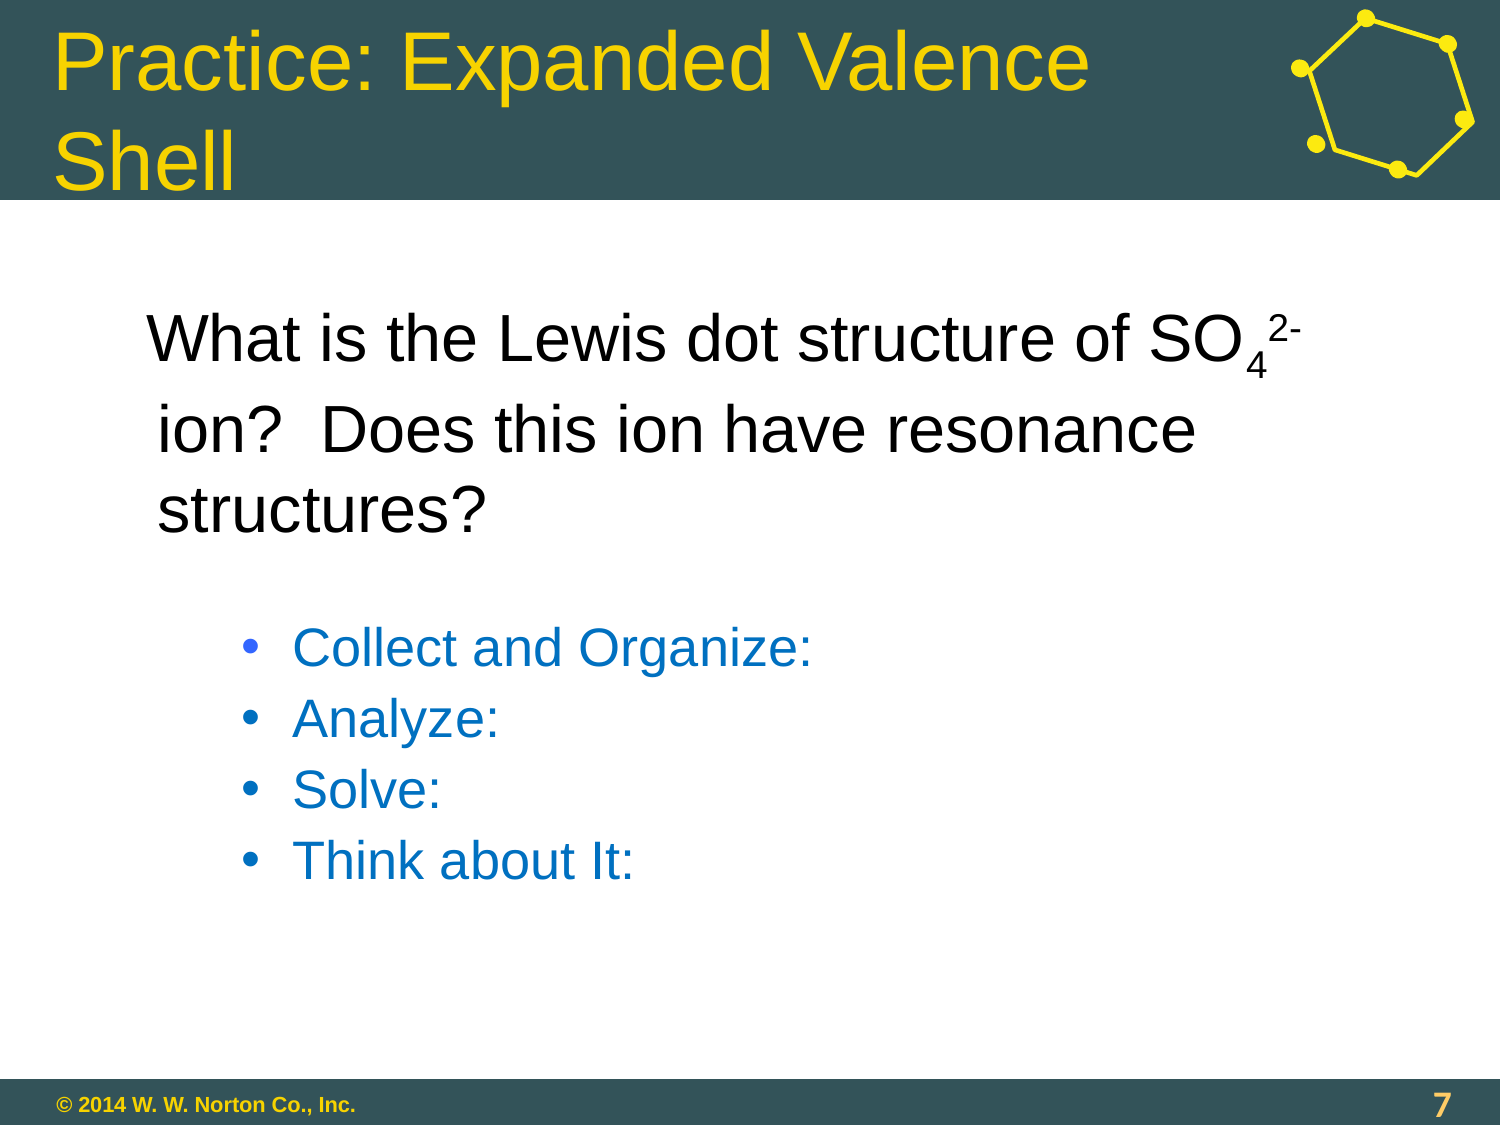

Practice: Expanded Valence Shell
# What is the Lewis dot structure of SO42- ion? Does this ion have resonance structures?
 Collect and Organize:
 Analyze:
 Solve:
 Think about It: